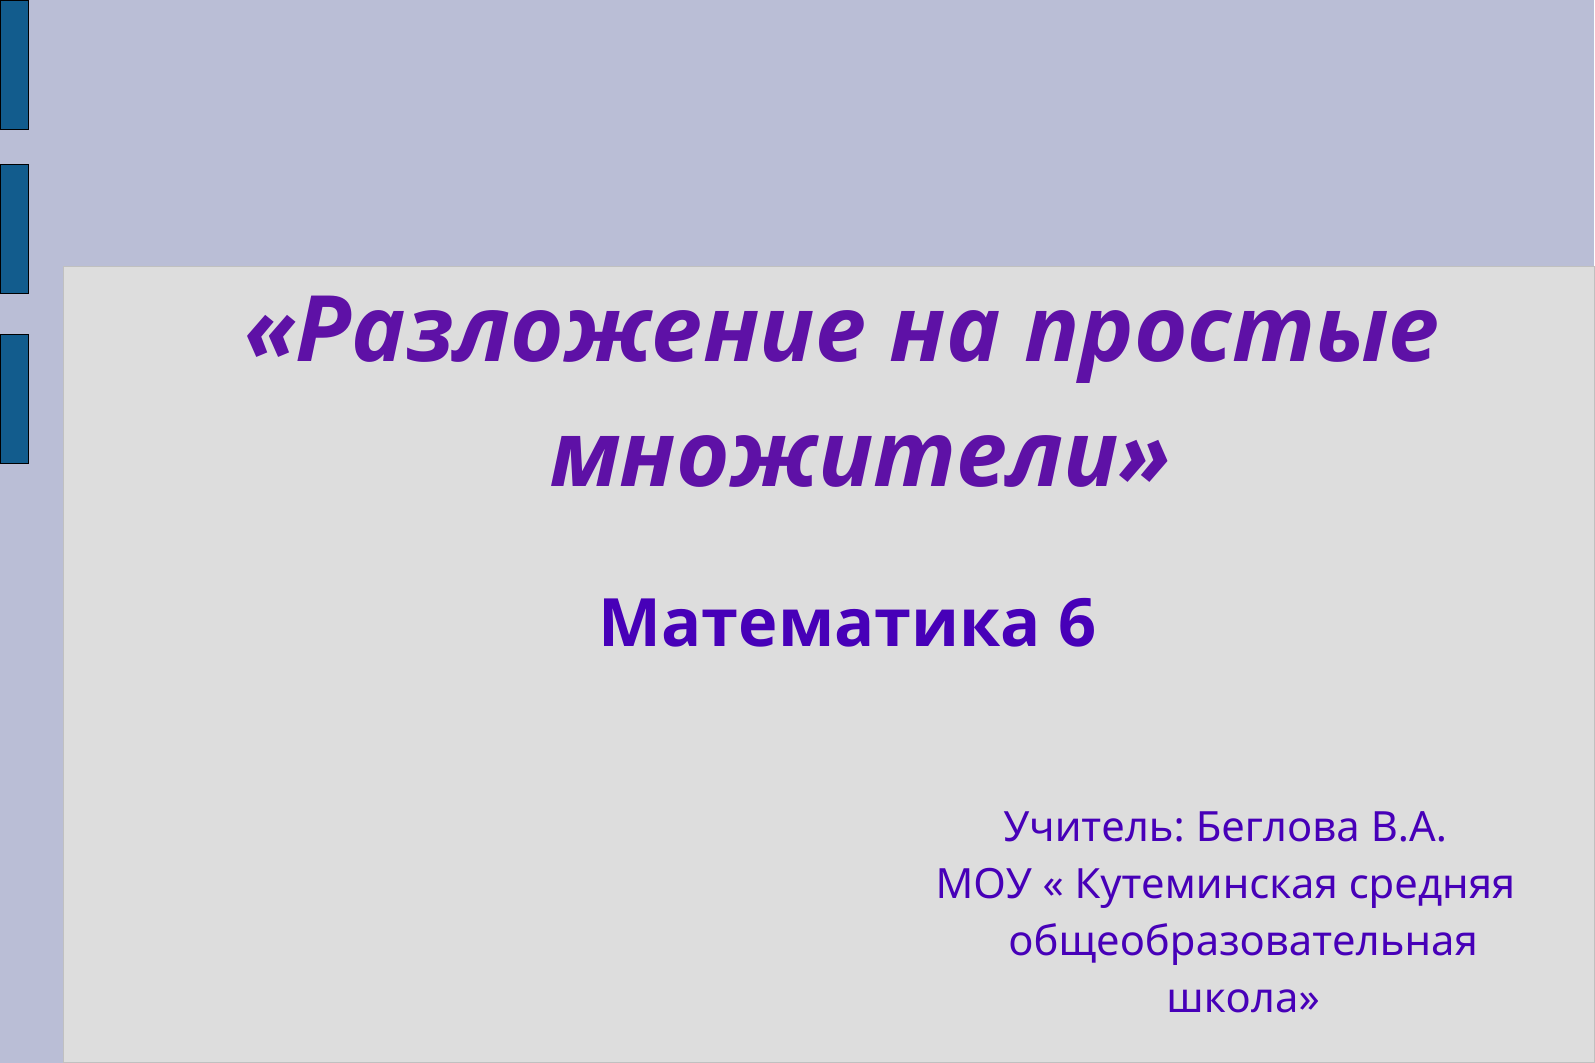

«Разложение на простые множители»
# Математика 6
Учитель: Беглова В.А.
МОУ « Кутеминская средняя общеобразовательная школа»